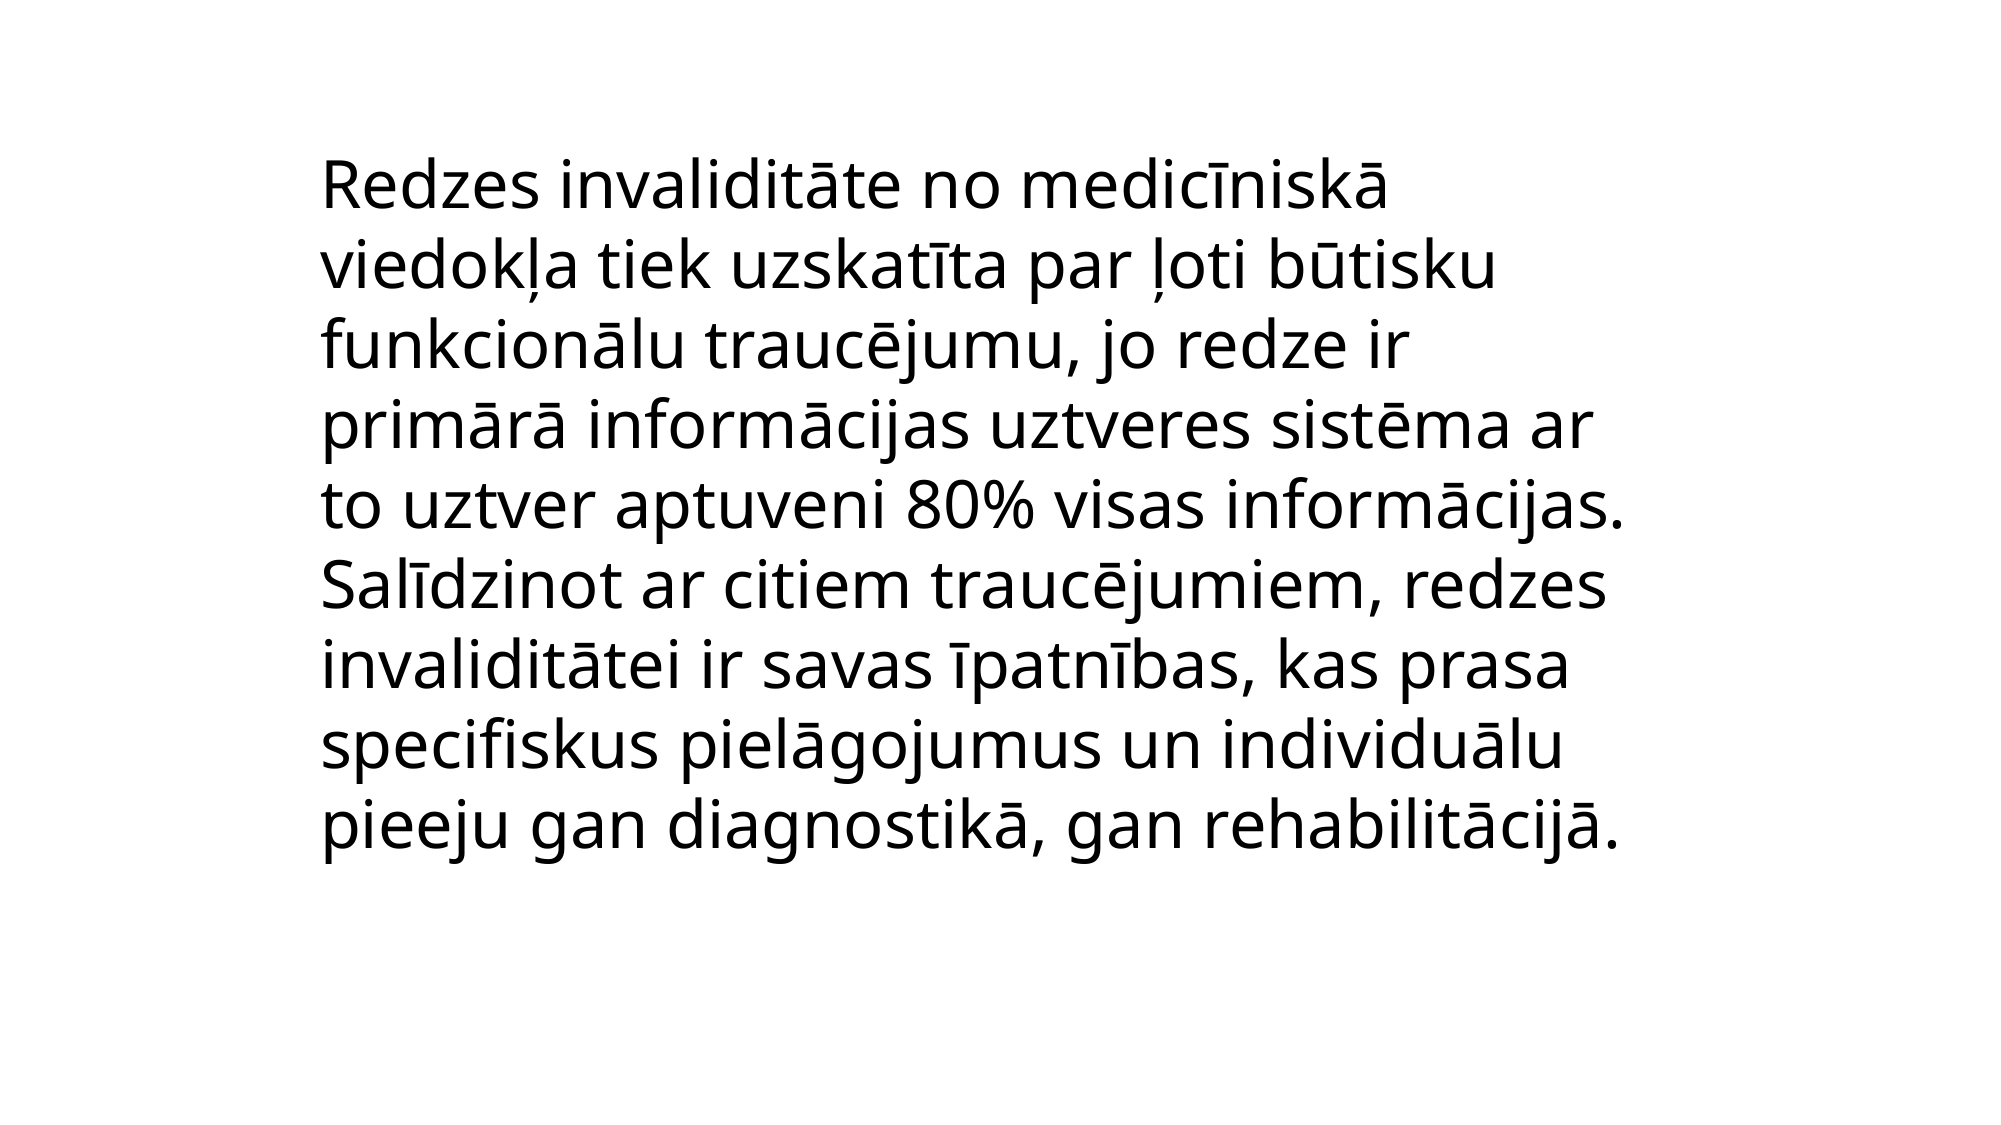

Redzes invaliditāte no medicīniskā viedokļa tiek uzskatīta par ļoti būtisku funkcionālu traucējumu, jo redze ir primārā informācijas uztveres sistēma ar to uztver aptuveni 80% visas informācijas. Salīdzinot ar citiem traucējumiem, redzes invaliditātei ir savas īpatnības, kas prasa specifiskus pielāgojumus un individuālu pieeju gan diagnostikā, gan rehabilitācijā.